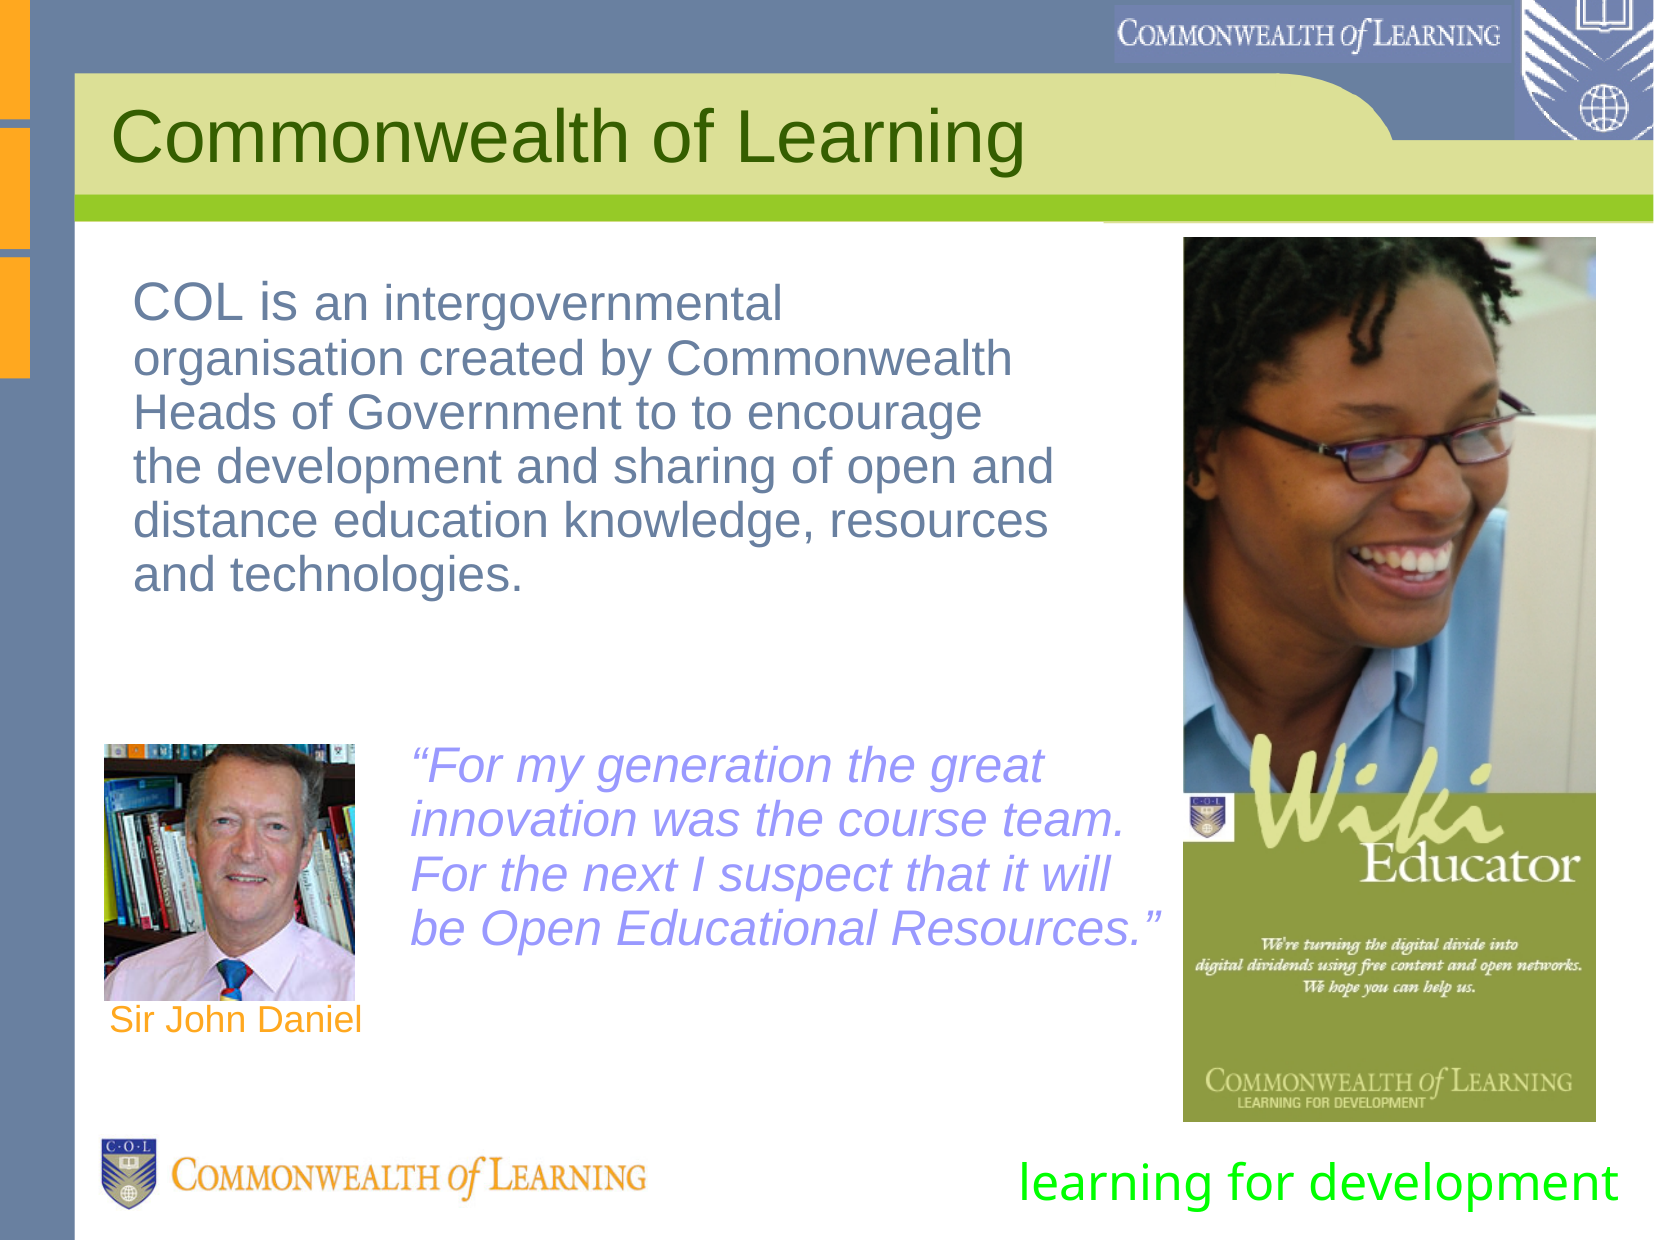

Commonwealth of Learning
COL is an intergovernmental organisation created by Commonwealth Heads of Government to to encourage the development and sharing of open and distance education knowledge, resources and technologies.
“For my generation the great innovation was the course team. For the next I suspect that it will be Open Educational Resources.”
Sir John Daniel
learning for development